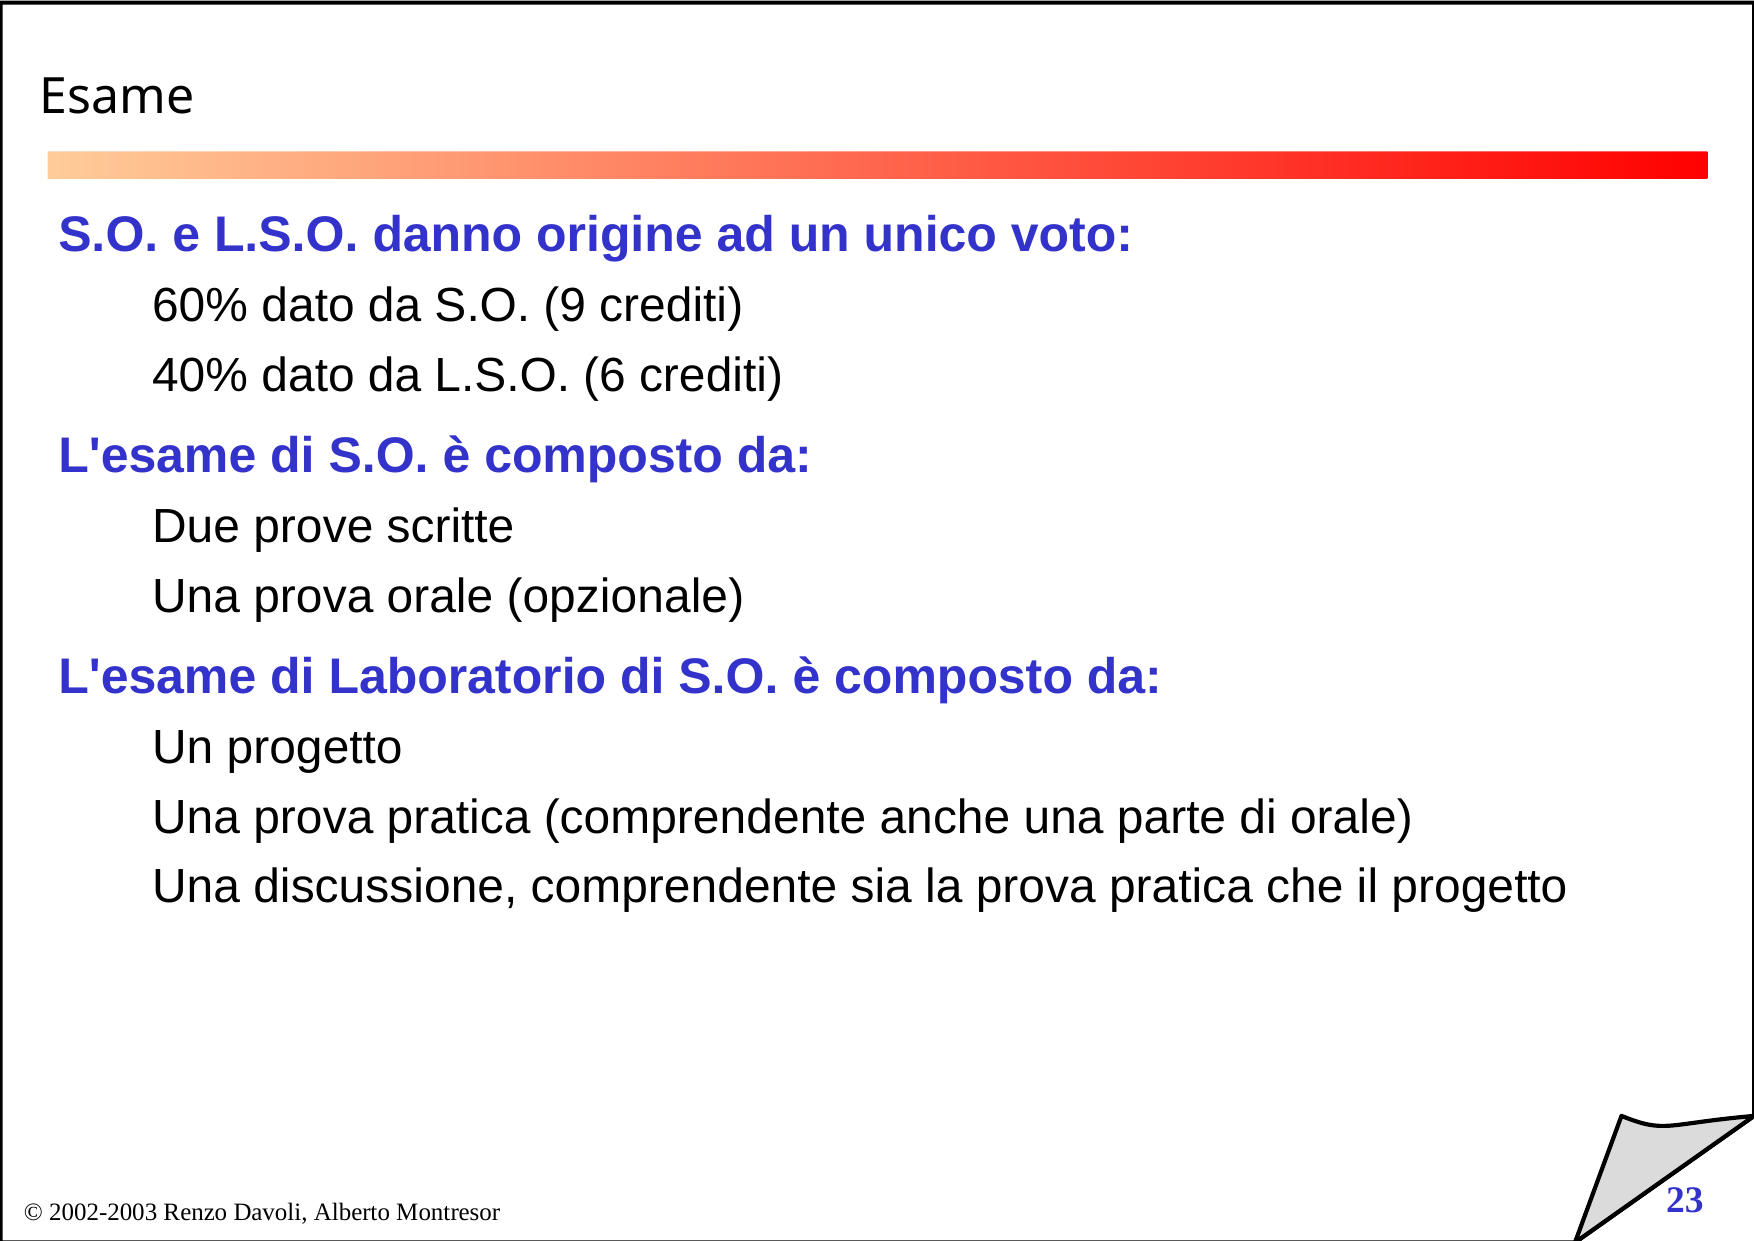

# Esame
S.O. e L.S.O. danno origine ad un unico voto:
60% dato da S.O. (9 crediti)
40% dato da L.S.O. (6 crediti)
L'esame di S.O. è composto da:
Due prove scritte
Una prova orale (opzionale)
L'esame di Laboratorio di S.O. è composto da:
Un progetto
Una prova pratica (comprendente anche una parte di orale)
Una discussione, comprendente sia la prova pratica che il progetto